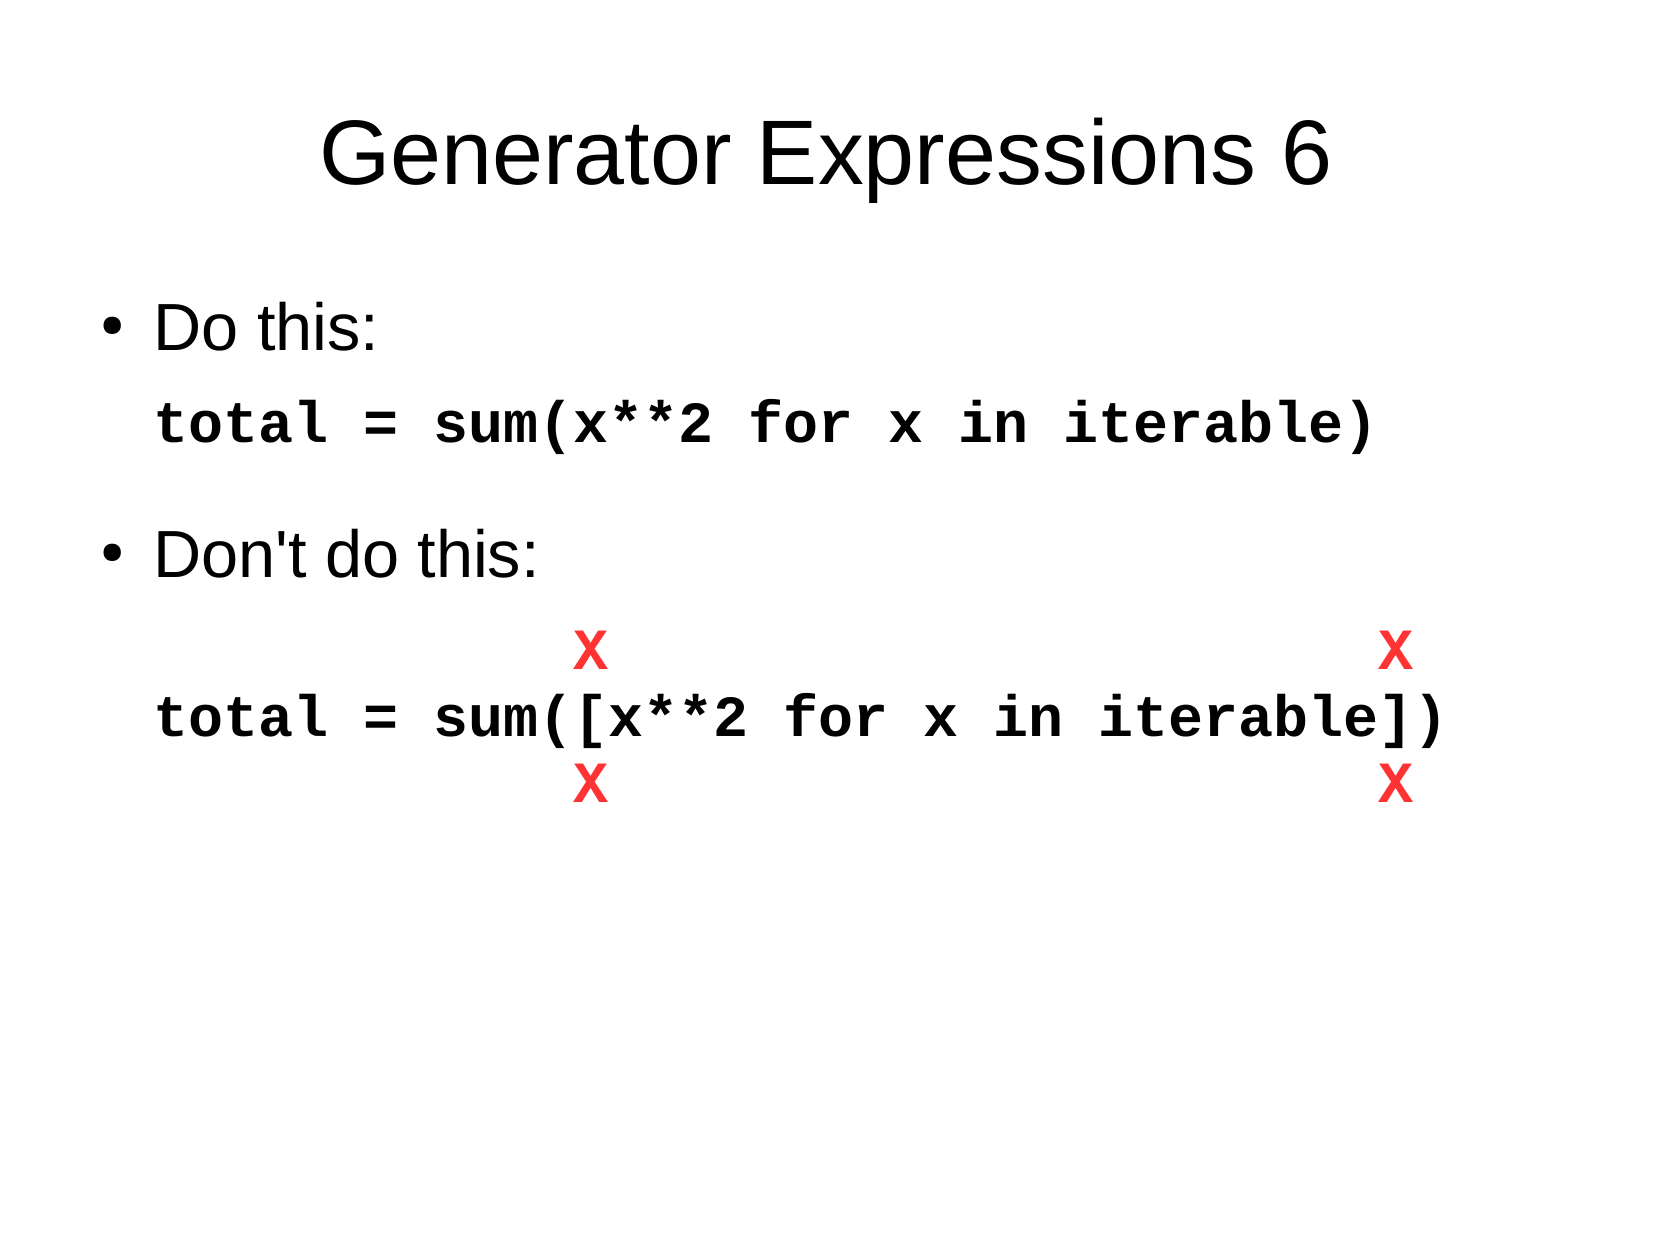

# Generator Expressions 6
Do this:
total = sum(x**2 for x in iterable)
Don't do this:
 X X
total = sum([x**2 for x in iterable])
 X X